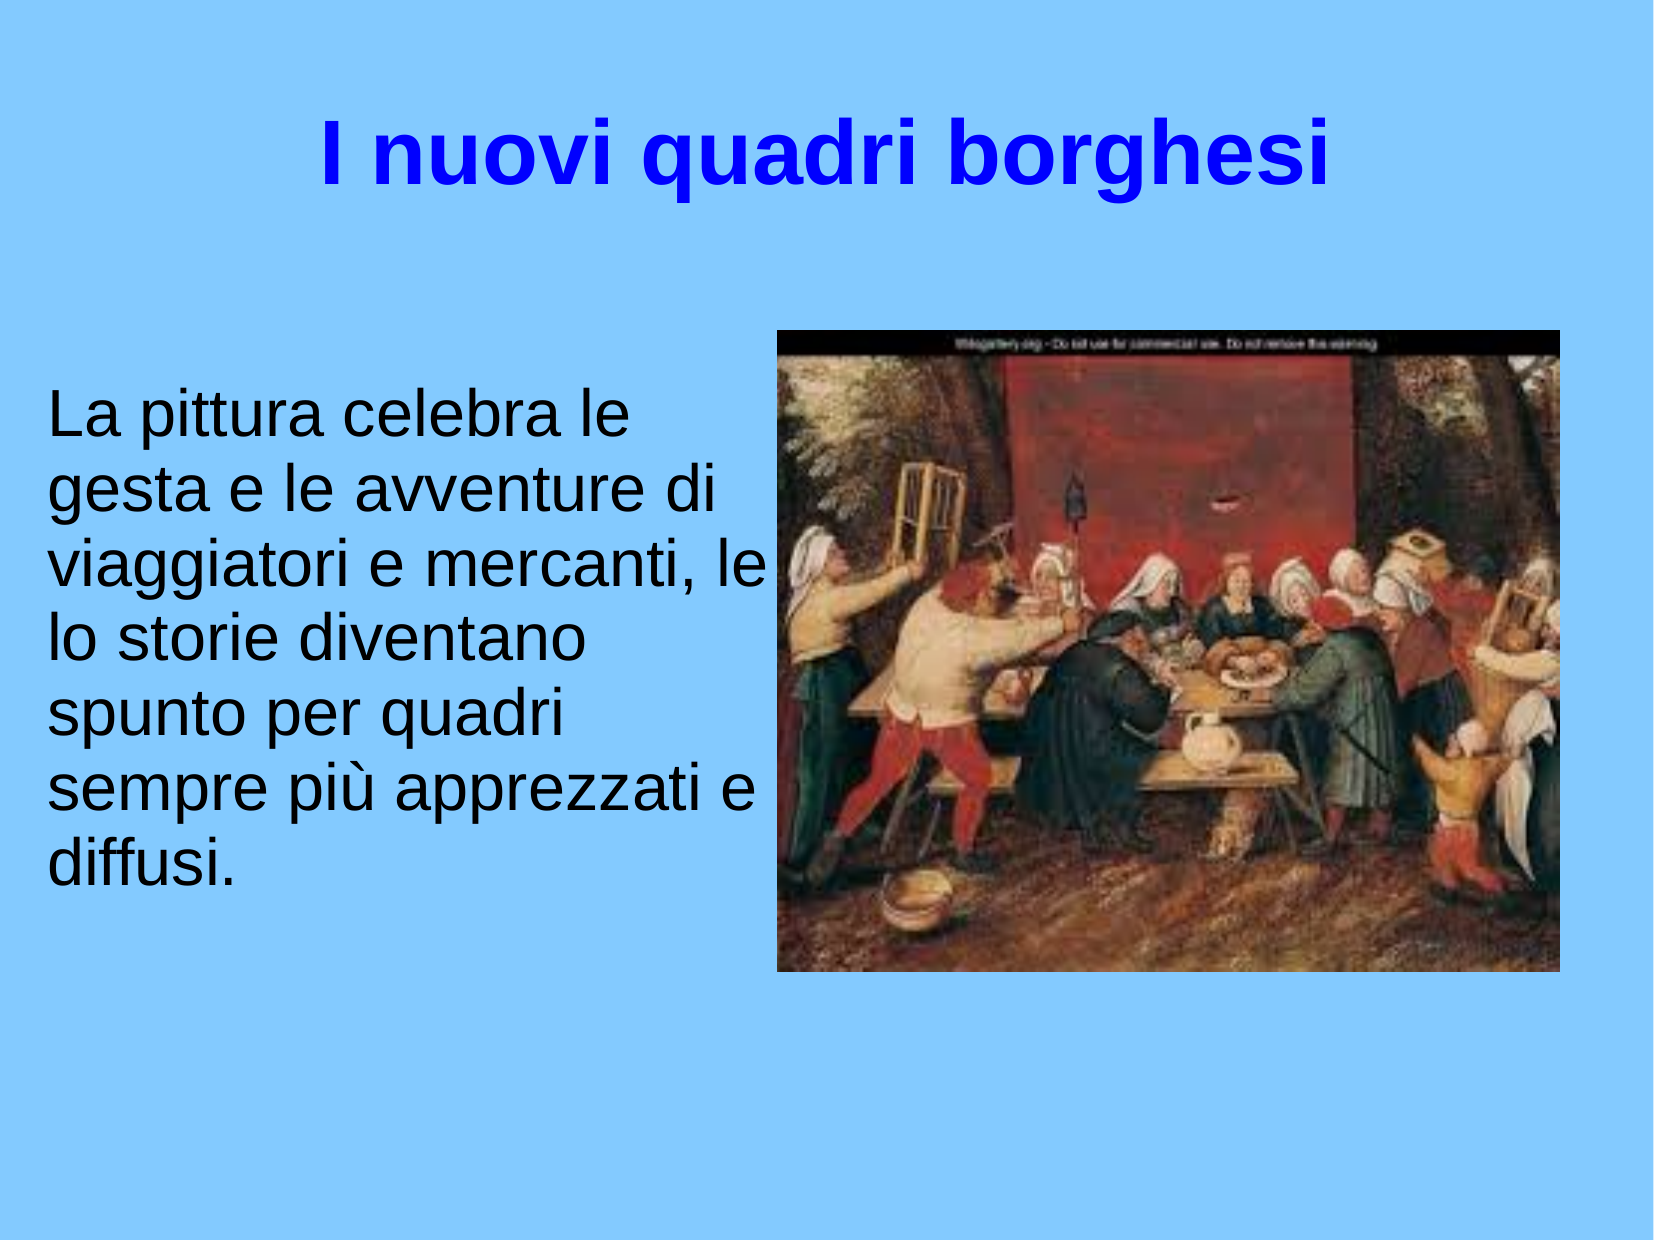

# I nuovi quadri borghesi
La pittura celebra le gesta e le avventure di viaggiatori e mercanti, le lo storie diventano spunto per quadri sempre più apprezzati e diffusi.